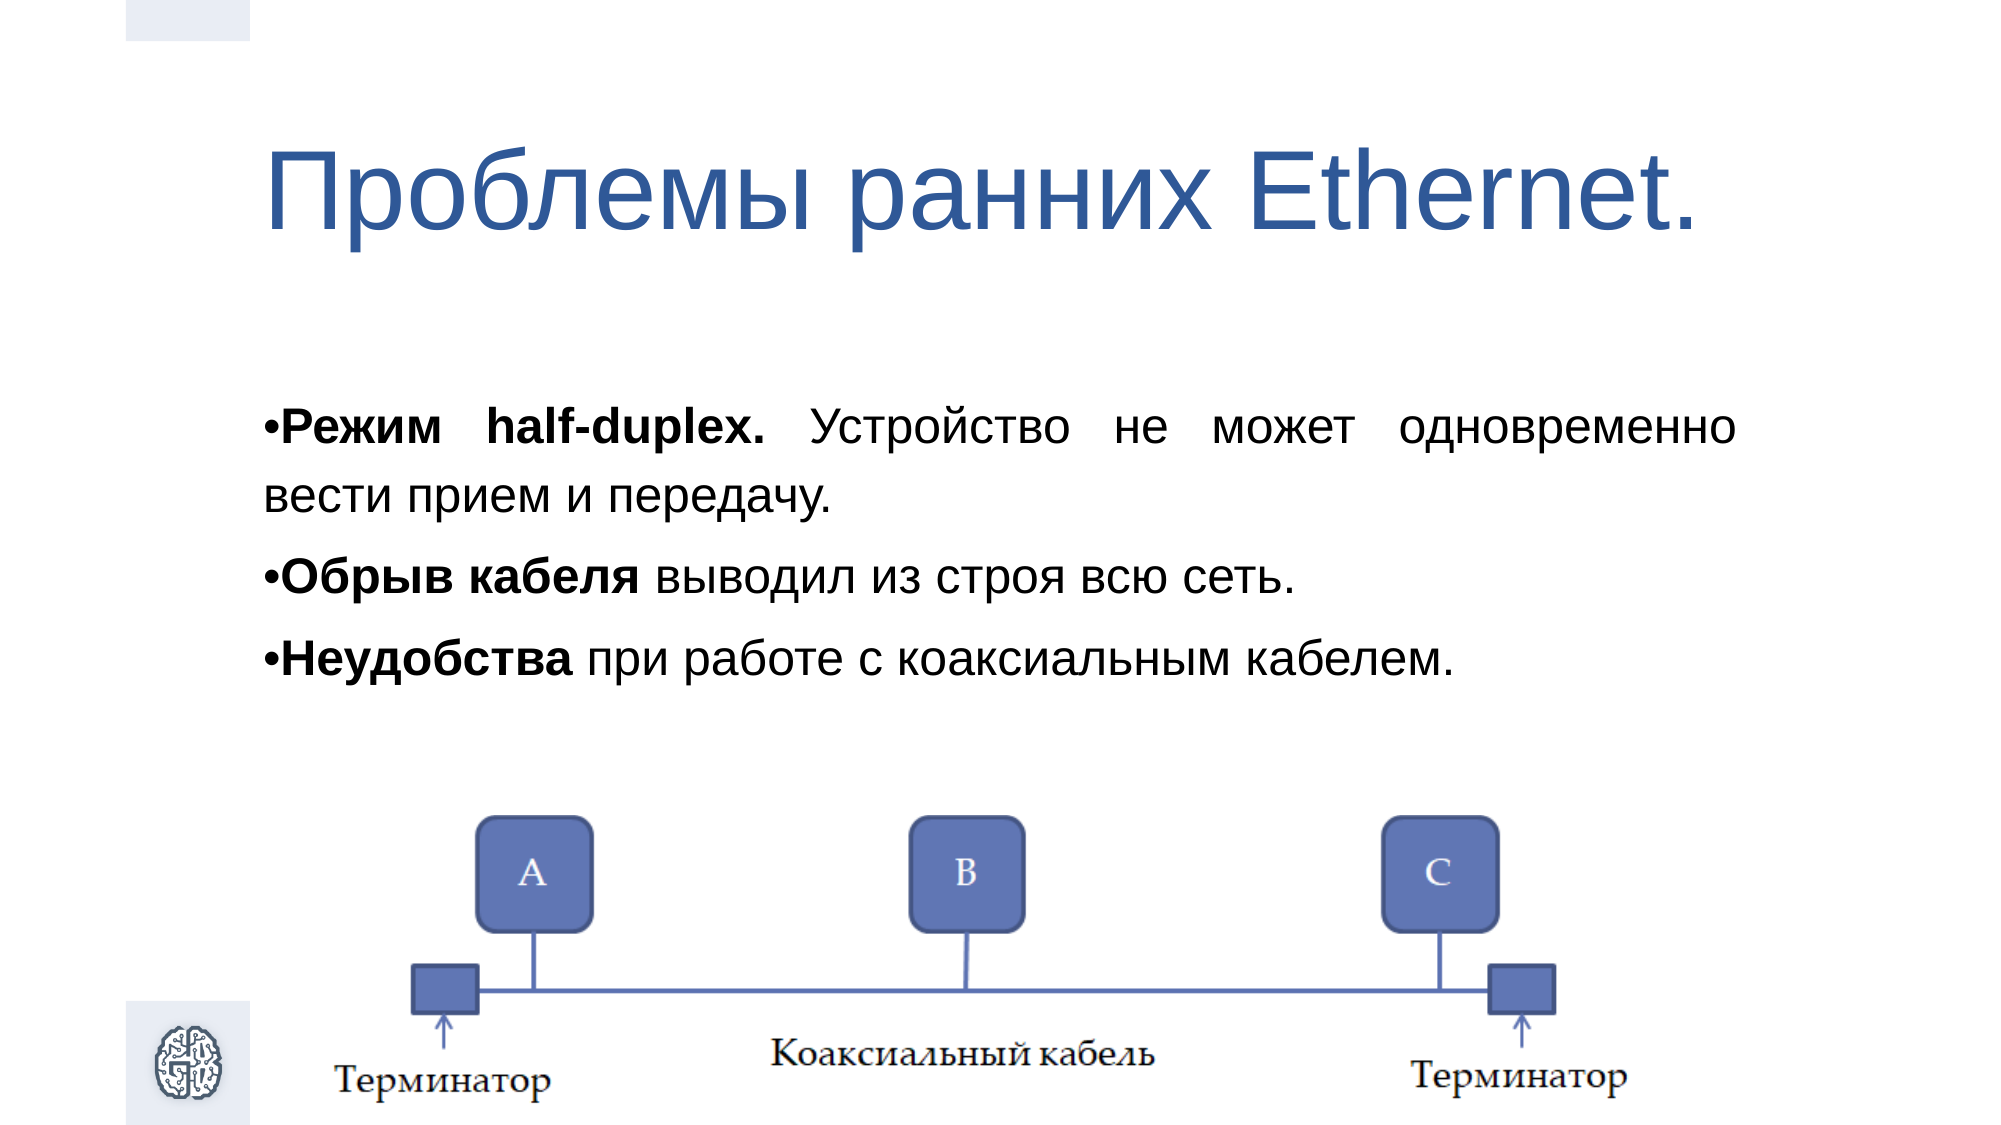

# Проблемы ранних Ethernet.
•Режим half-duplex. Устройство не может одновременно вести прием и передачу.
•Обрыв кабеля выводил из строя всю сеть.
•Неудобства при работе с коаксиальным кабелем.